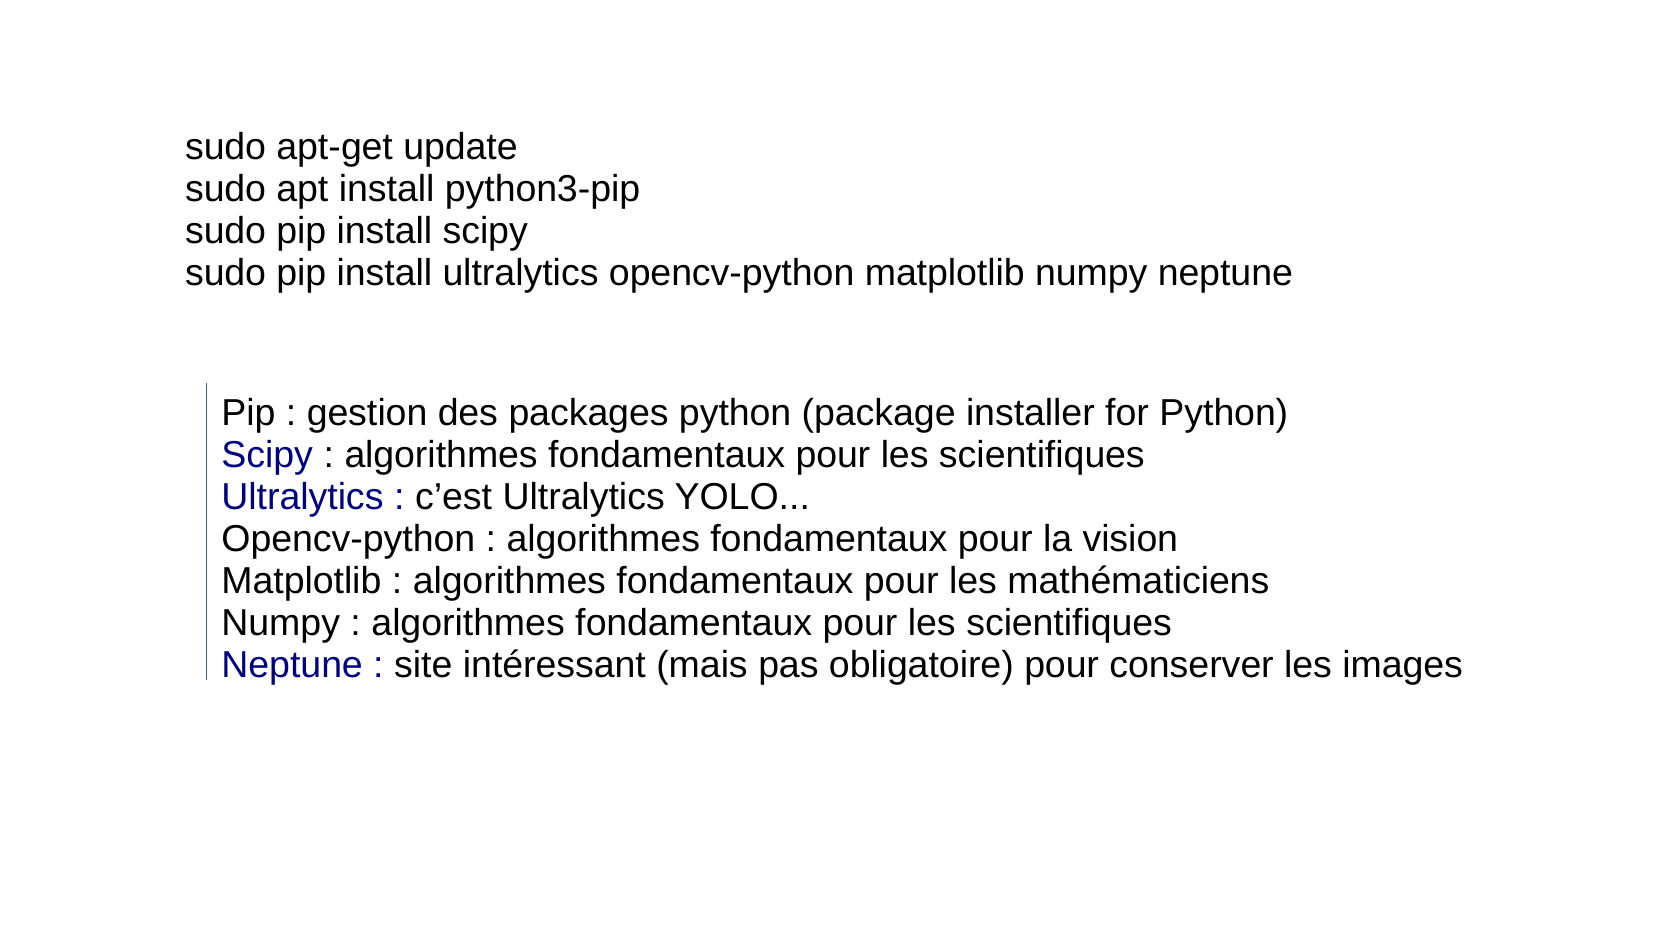

sudo apt-get update
sudo apt install python3-pip
sudo pip install scipy
sudo pip install ultralytics opencv-python matplotlib numpy neptune
Pip : gestion des packages python (package installer for Python)
Scipy : algorithmes fondamentaux pour les scientifiques
Ultralytics : c’est Ultralytics YOLO...
Opencv-python : algorithmes fondamentaux pour la vision
Matplotlib : algorithmes fondamentaux pour les mathématiciens
Numpy : algorithmes fondamentaux pour les scientifiques
Neptune : site intéressant (mais pas obligatoire) pour conserver les images